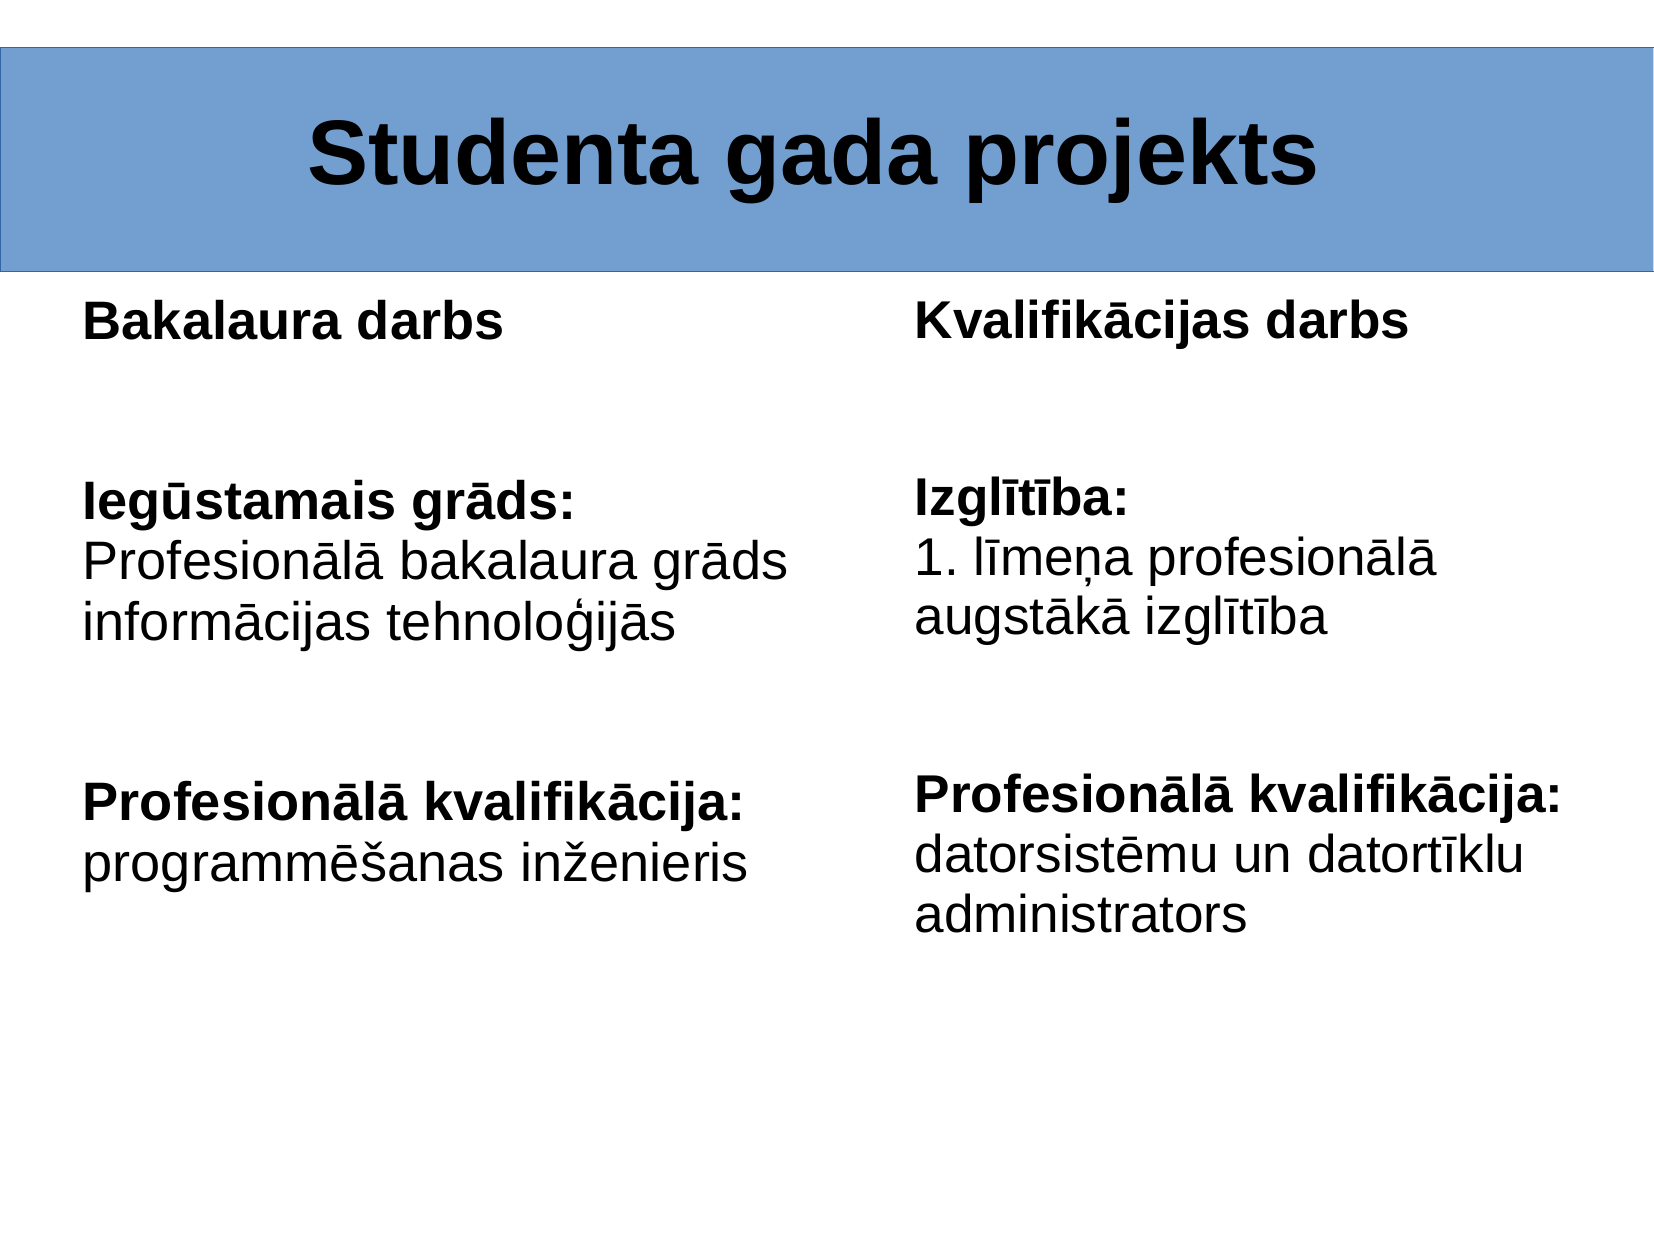

# Studenta gada projekts
Bakalaura darbs
Iegūstamais grāds: Profesionālā bakalaura grāds informācijas tehnoloģijās
Profesionālā kvalifikācija: programmēšanas inženieris
Kvalifikācijas darbs
Izglītība:
1. līmeņa profesionālā augstākā izglītība
Profesionālā kvalifikācija:
datorsistēmu un datortīklu administrators